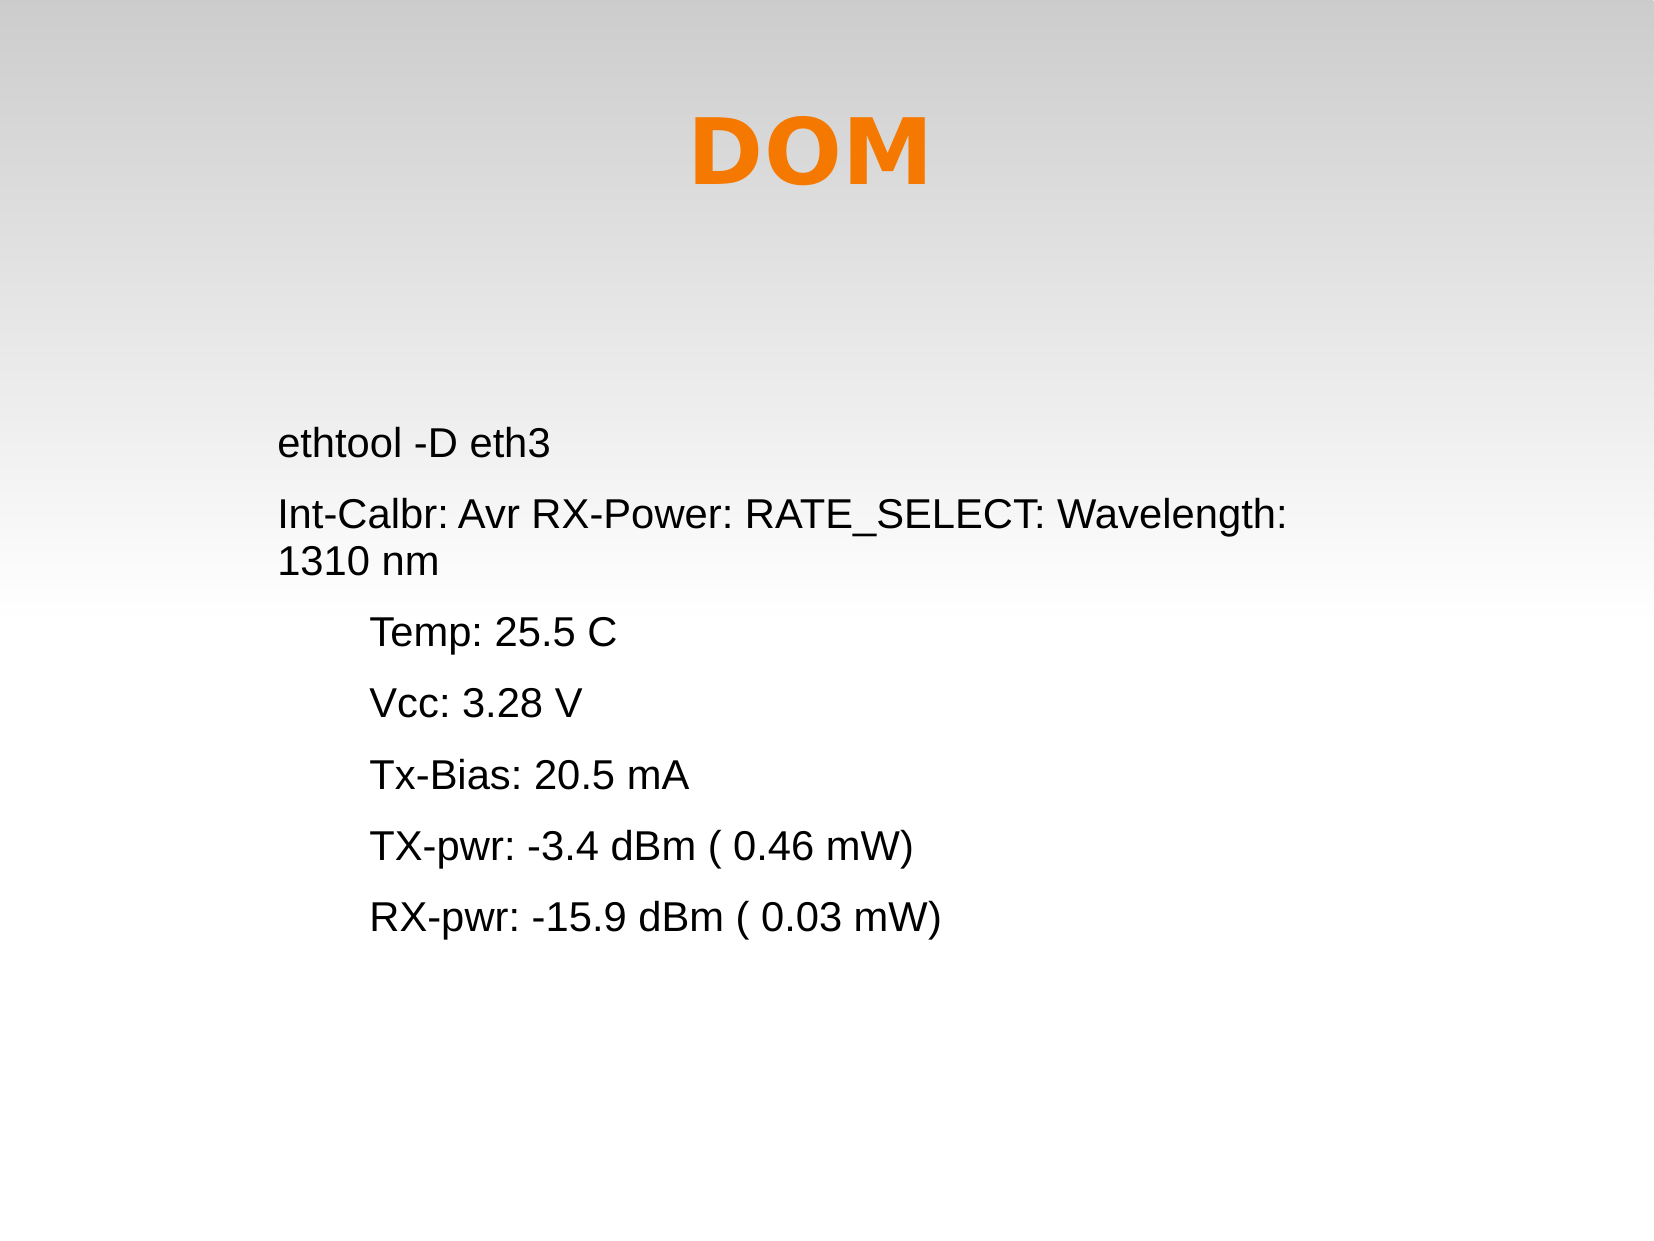

# DOM
ethtool -D eth3
Int-Calbr: Avr RX-Power: RATE_SELECT: Wavelength: 1310 nm
        Temp: 25.5 C
        Vcc: 3.28 V
        Tx-Bias: 20.5 mA
        TX-pwr: -3.4 dBm ( 0.46 mW)
        RX-pwr: -15.9 dBm ( 0.03 mW)